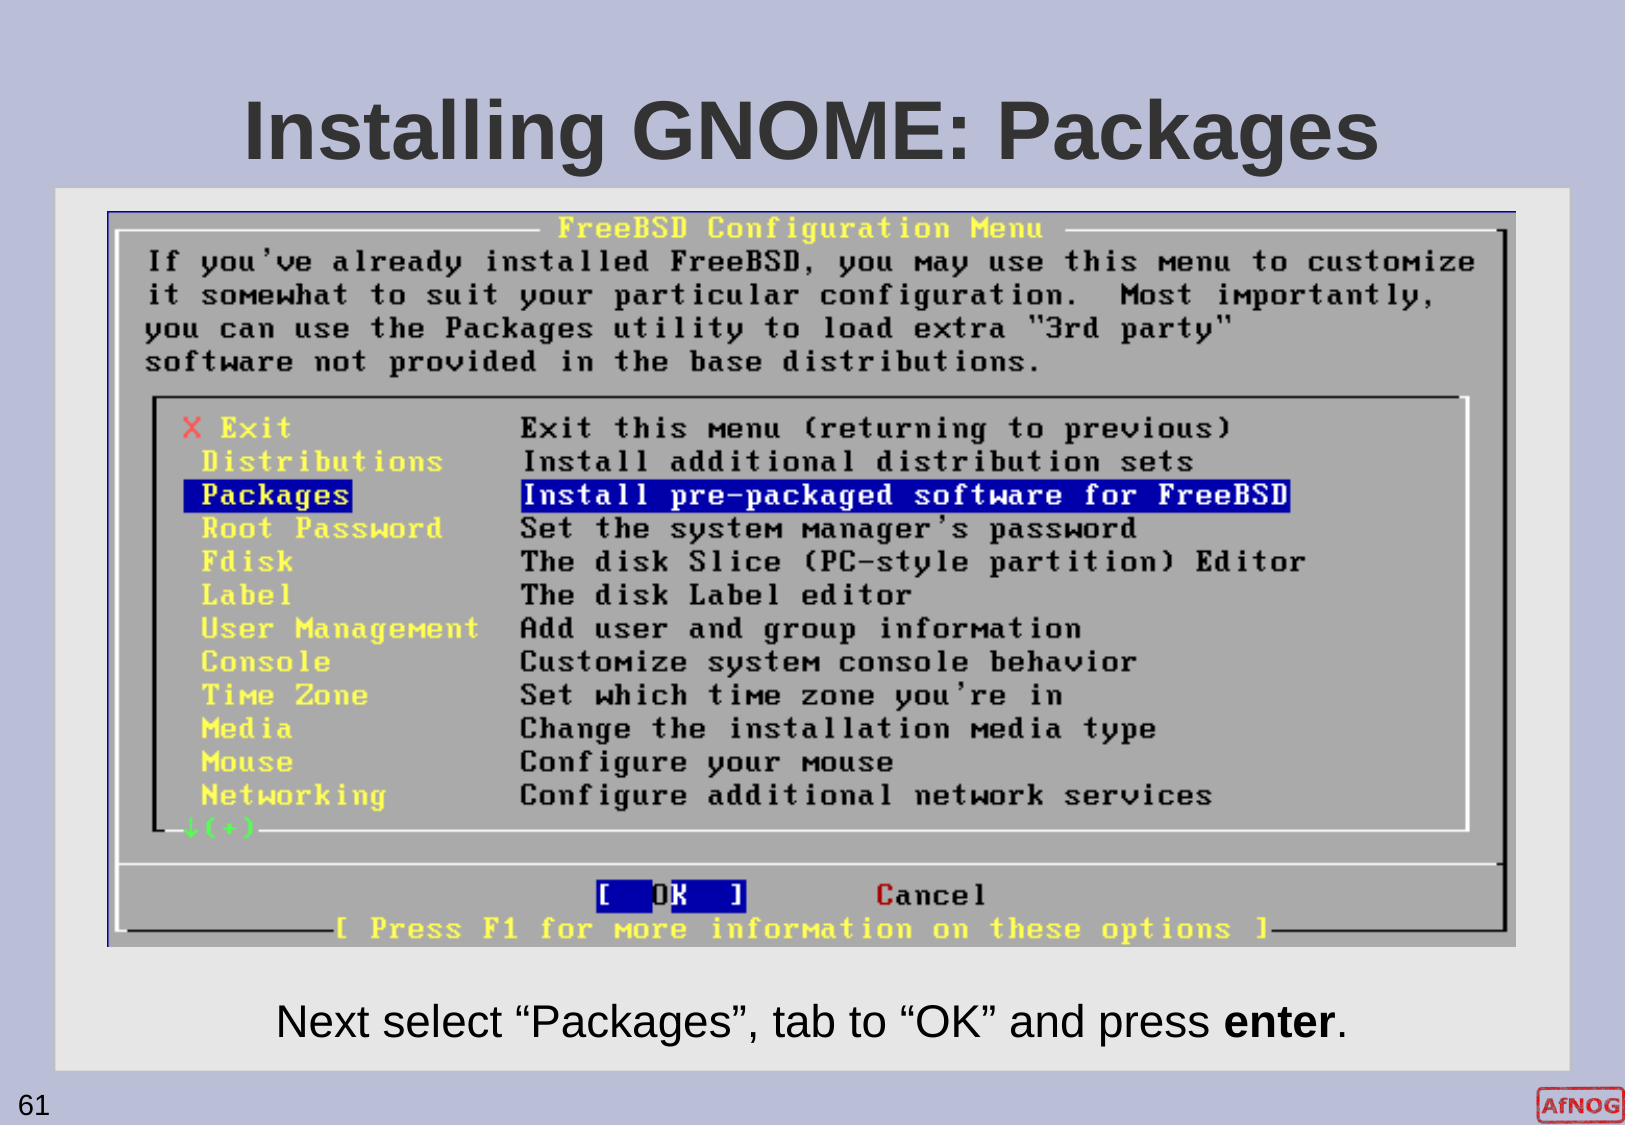

# Installing GNOME: Packages
Next select “Packages”, tab to “OK” and press enter.